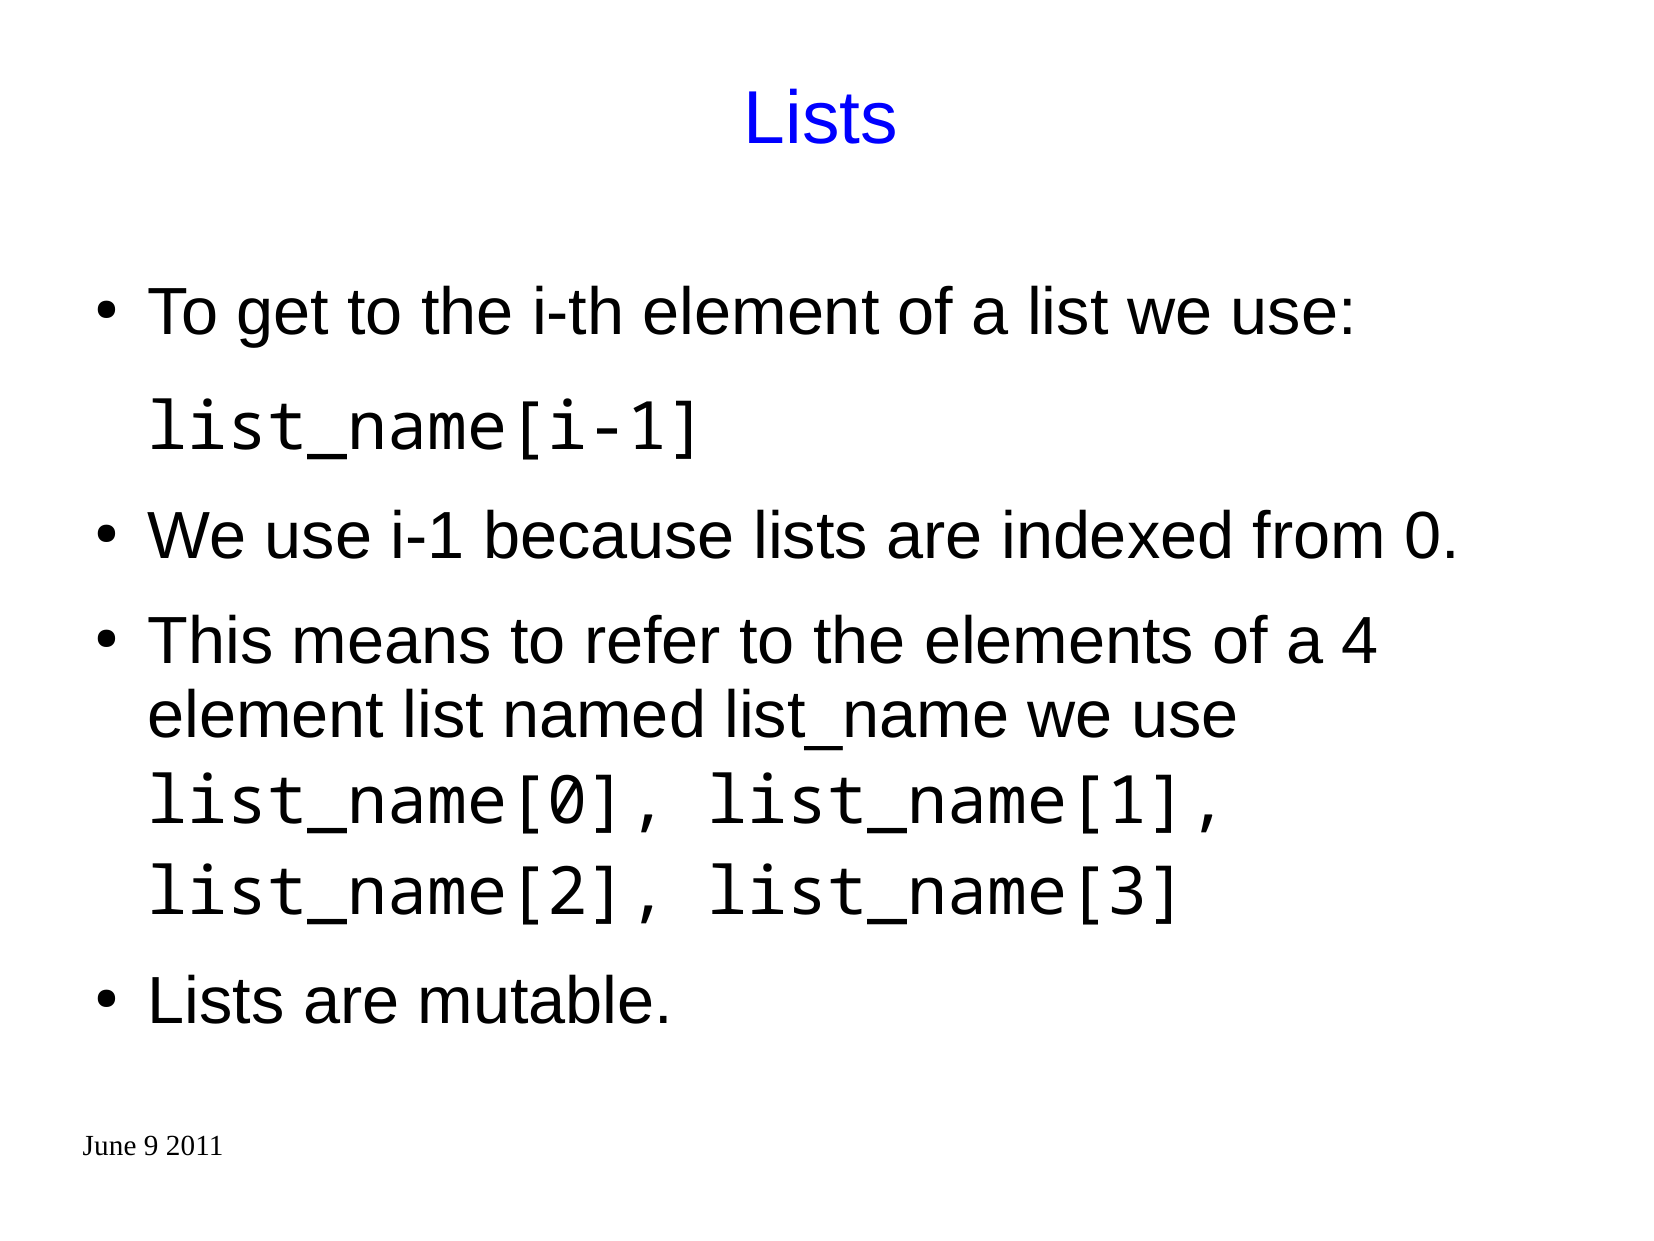

# Lists
To get to the i-th element of a list we use:
list_name[i-1]
We use i-1 because lists are indexed from 0.
This means to refer to the elements of a 4 element list named list_name we use list_name[0], list_name[1], list_name[2], list_name[3]
Lists are mutable.
June 9 2011